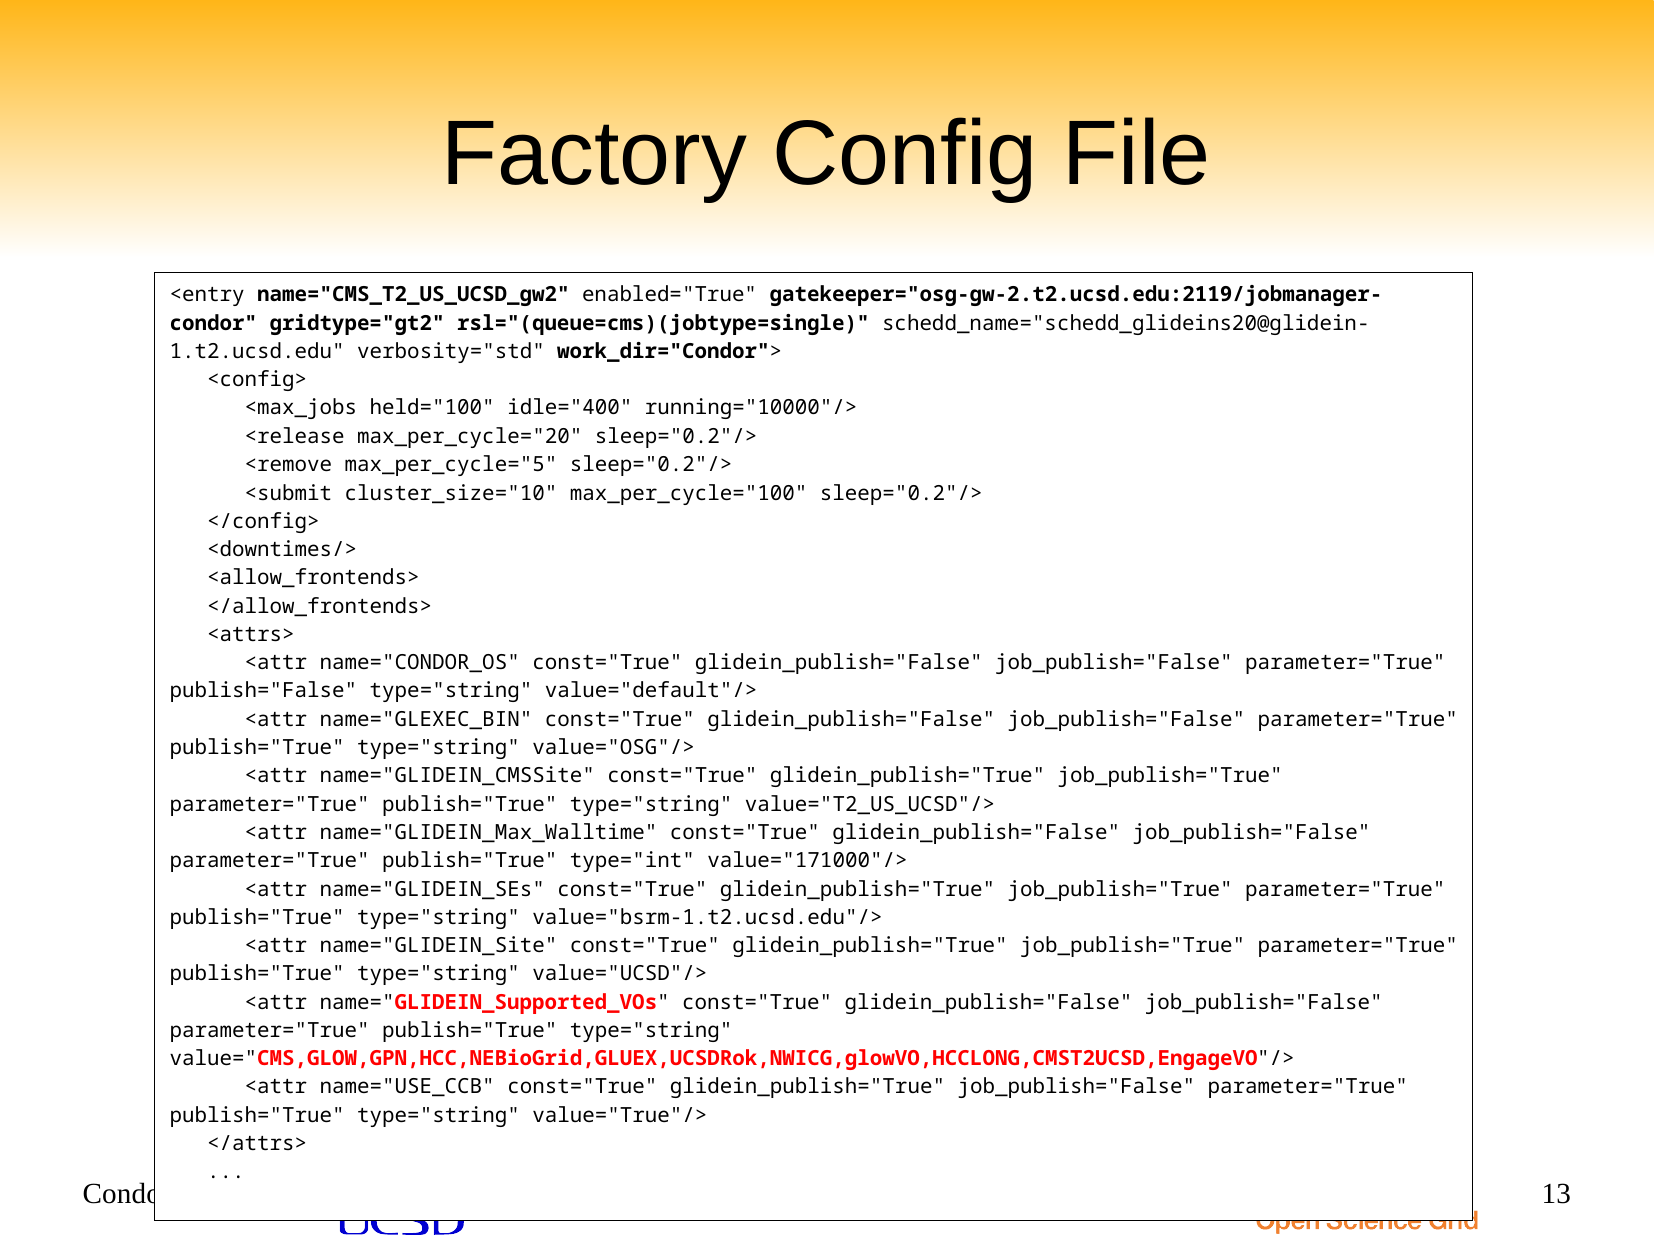

# Factory Config File
<entry name="CMS_T2_US_UCSD_gw2" enabled="True" gatekeeper="osg-gw-2.t2.ucsd.edu:2119/jobmanager-condor" gridtype="gt2" rsl="(queue=cms)(jobtype=single)" schedd_name="schedd_glideins20@glidein-1.t2.ucsd.edu" verbosity="std" work_dir="Condor">
 <config>
 <max_jobs held="100" idle="400" running="10000"/>
 <release max_per_cycle="20" sleep="0.2"/>
 <remove max_per_cycle="5" sleep="0.2"/>
 <submit cluster_size="10" max_per_cycle="100" sleep="0.2"/>
 </config>
 <downtimes/>
 <allow_frontends>
 </allow_frontends>
 <attrs>
 <attr name="CONDOR_OS" const="True" glidein_publish="False" job_publish="False" parameter="True" publish="False" type="string" value="default"/>
 <attr name="GLEXEC_BIN" const="True" glidein_publish="False" job_publish="False" parameter="True" publish="True" type="string" value="OSG"/>
 <attr name="GLIDEIN_CMSSite" const="True" glidein_publish="True" job_publish="True" parameter="True" publish="True" type="string" value="T2_US_UCSD"/>
 <attr name="GLIDEIN_Max_Walltime" const="True" glidein_publish="False" job_publish="False" parameter="True" publish="True" type="int" value="171000"/>
 <attr name="GLIDEIN_SEs" const="True" glidein_publish="True" job_publish="True" parameter="True" publish="True" type="string" value="bsrm-1.t2.ucsd.edu"/>
 <attr name="GLIDEIN_Site" const="True" glidein_publish="True" job_publish="True" parameter="True" publish="True" type="string" value="UCSD"/>
 <attr name="GLIDEIN_Supported_VOs" const="True" glidein_publish="False" job_publish="False" parameter="True" publish="True" type="string" value="CMS,GLOW,GPN,HCC,NEBioGrid,GLUEX,UCSDRok,NWICG,glowVO,HCCLONG,CMST2UCSD,EngageVO"/>
 <attr name="USE_CCB" const="True" glidein_publish="True" job_publish="False" parameter="True" publish="True" type="string" value="True"/>
 </attrs>
 ...
Condor Week 2011
SaaS and the OSG glidein factory
13